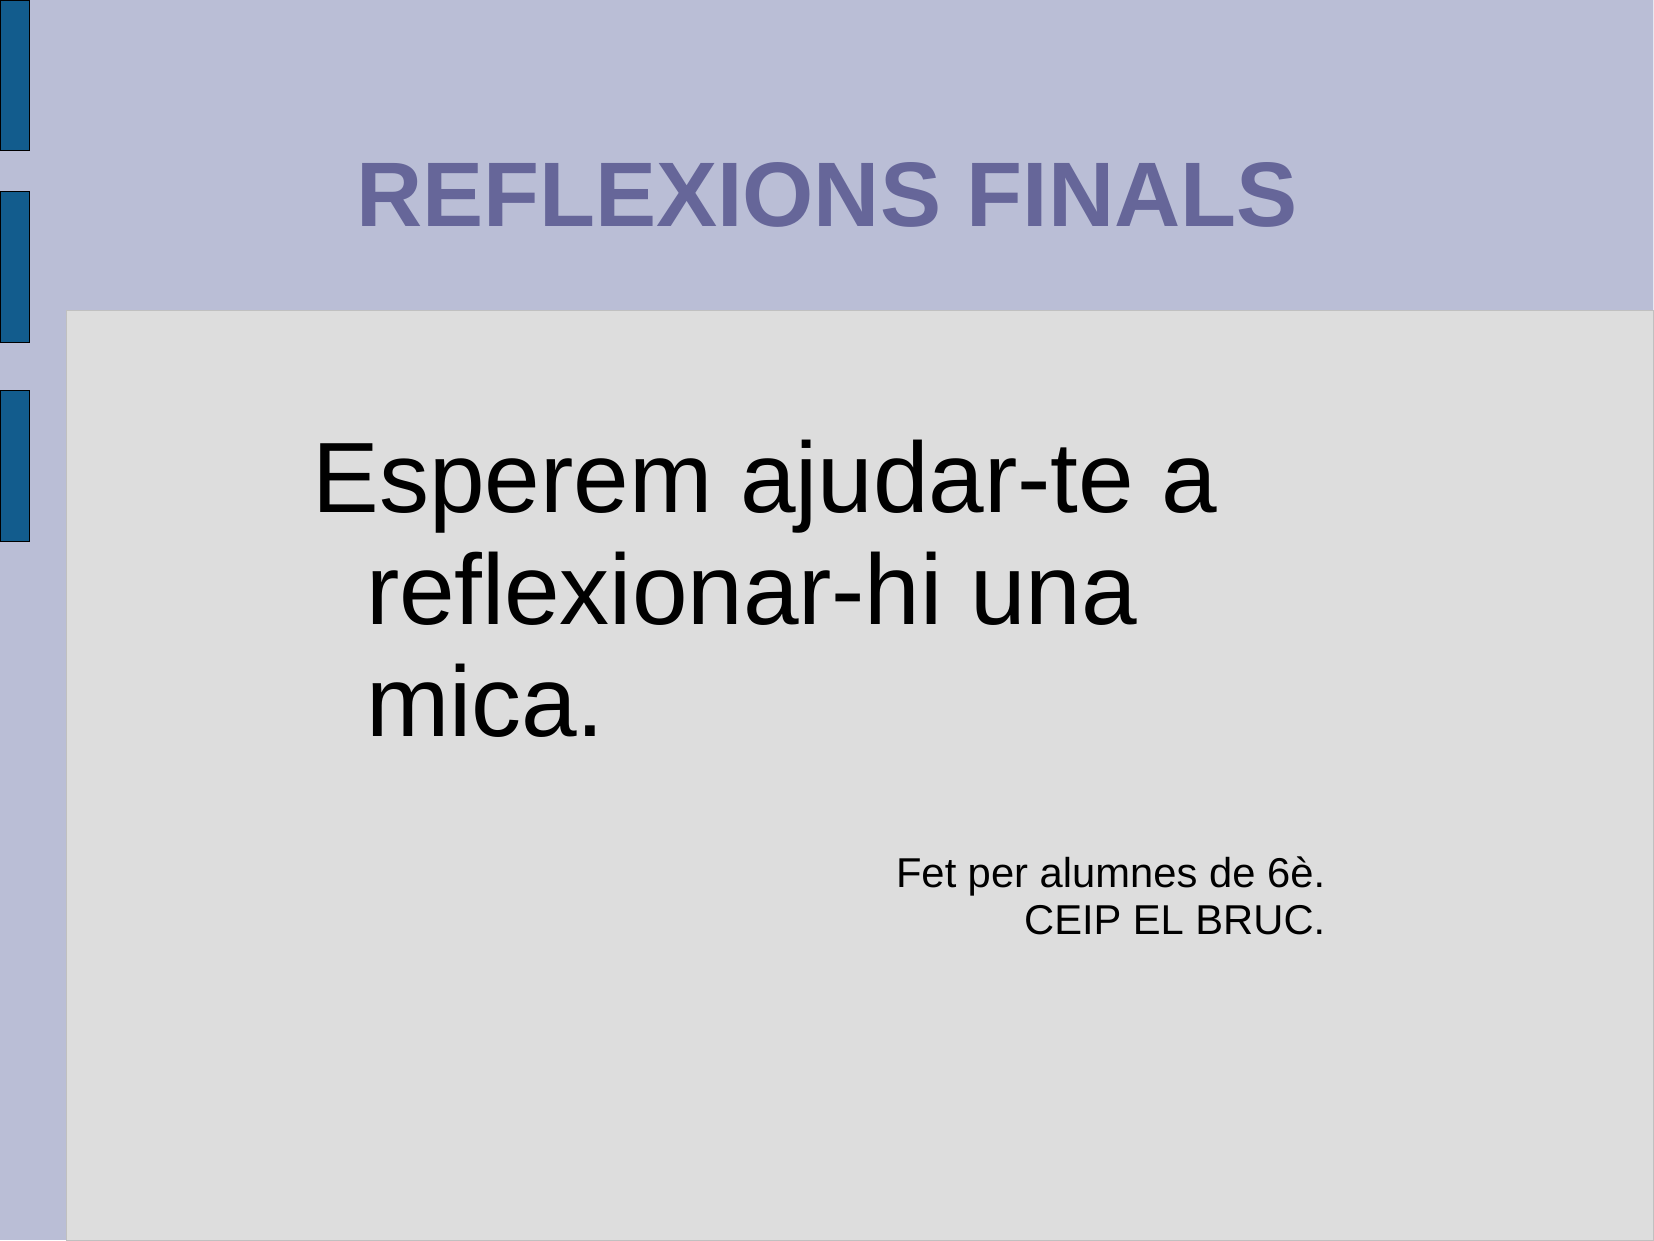

# REFLEXIONS FINALS
Esperem ajudar-te a reflexionar-hi una mica.
Fet per alumnes de 6è.
CEIP EL BRUC.